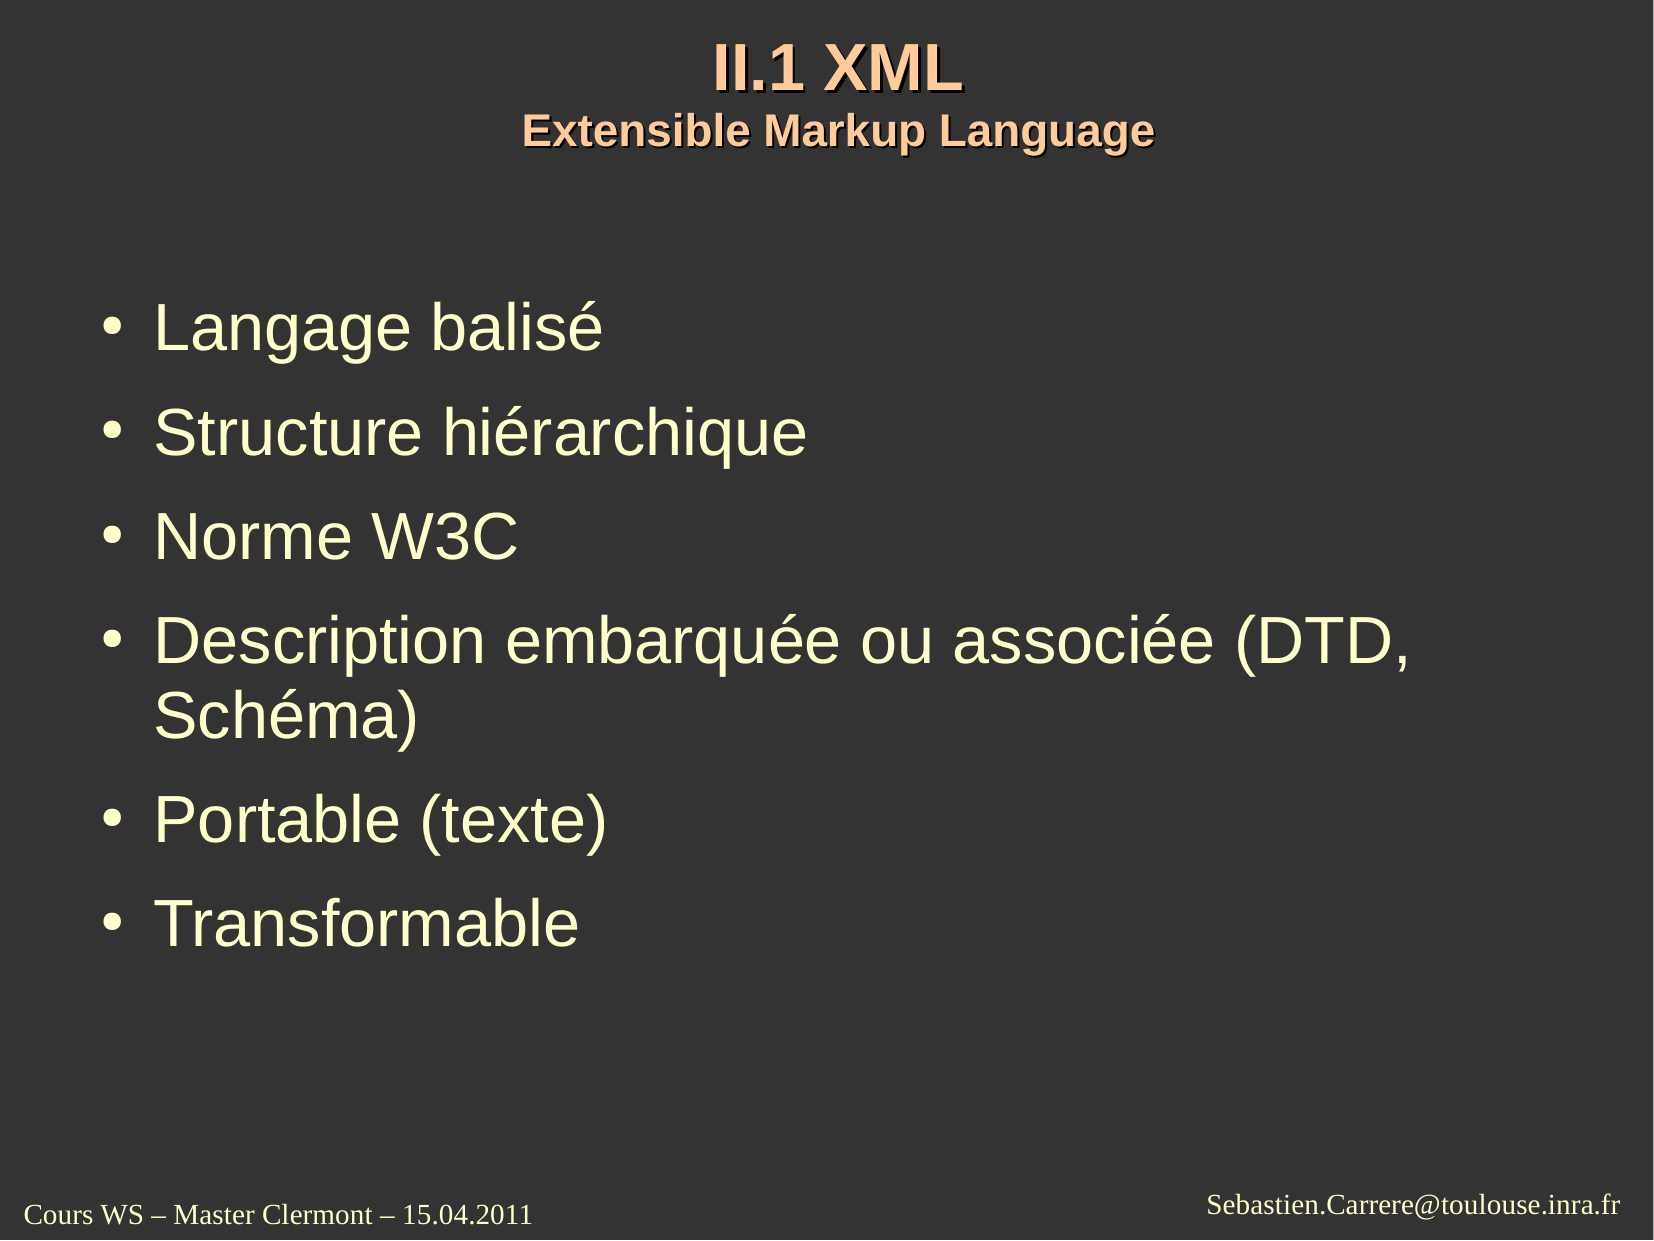

# II.1 XML Extensible Markup Language
Langage balisé
Structure hiérarchique
Norme W3C
Description embarquée ou associée (DTD, Schéma)
Portable (texte)
Transformable